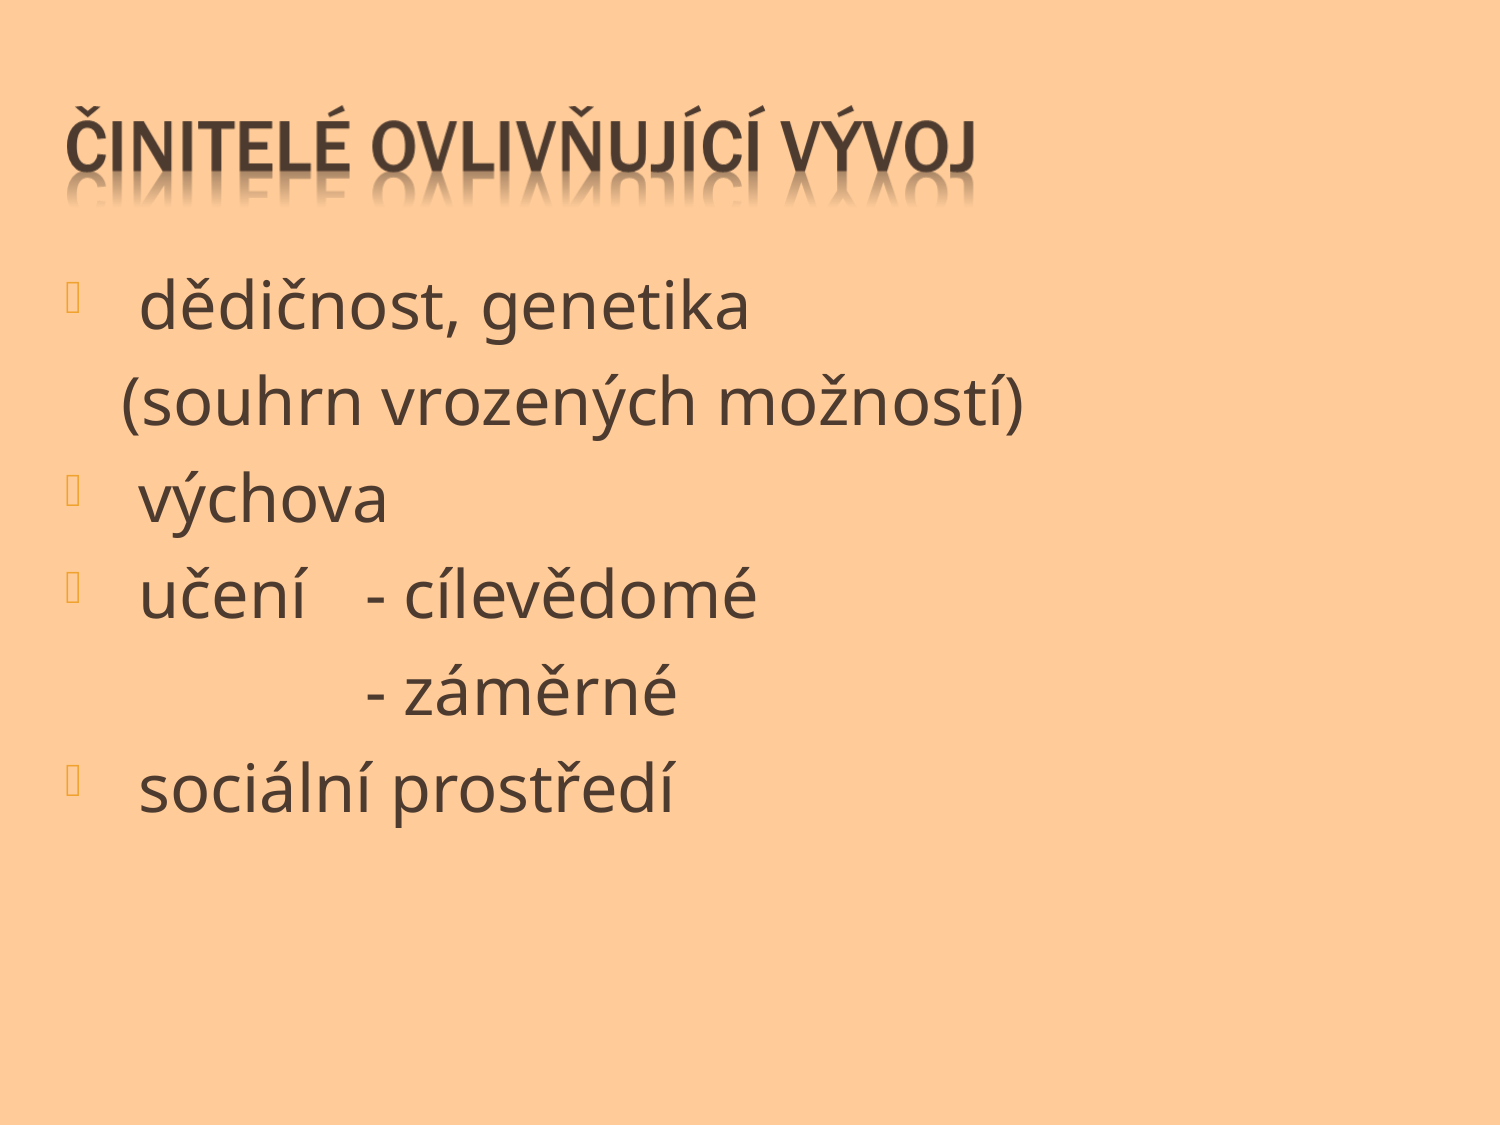

# dědičnost, genetika
	(souhrn vrozených možností)
 výchova
 učení 	- cílevědomé
			- záměrné
 sociální prostředí